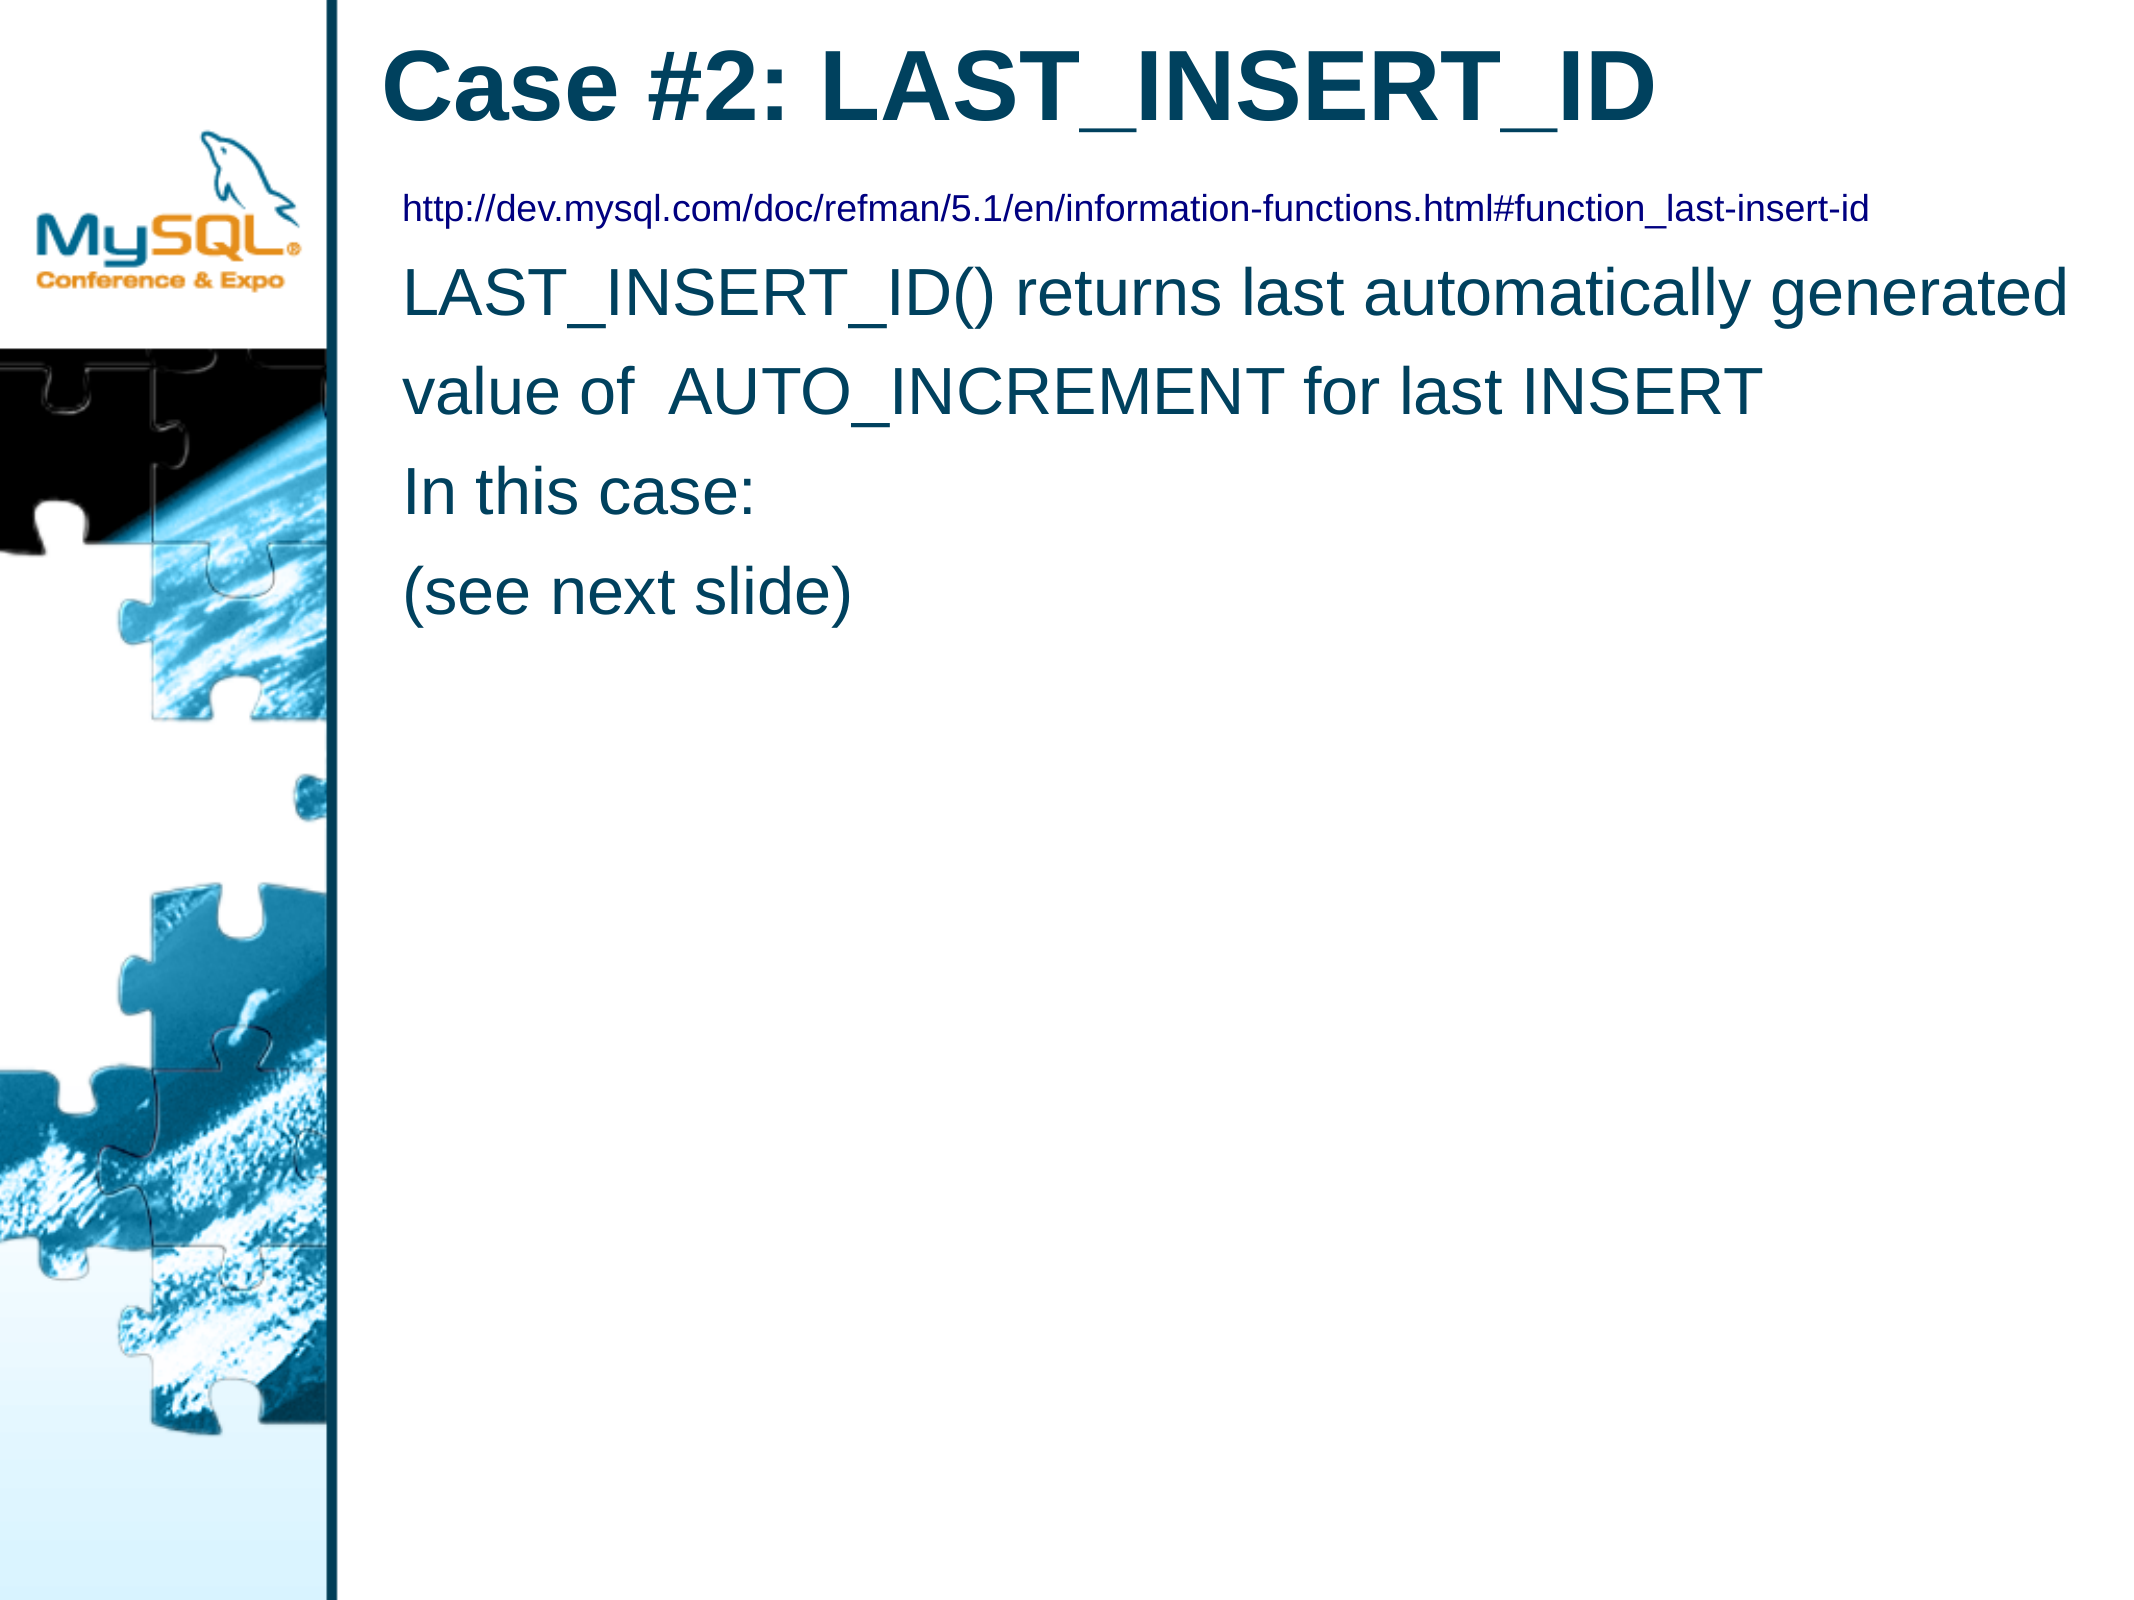

# Case #2: LAST_INSERT_ID
http://dev.mysql.com/doc/refman/5.1/en/information-functions.html#function_last-insert-id
LAST_INSERT_ID() returns last automatically generated
value of AUTO_INCREMENT for last INSERT
In this case:
(see next slide)